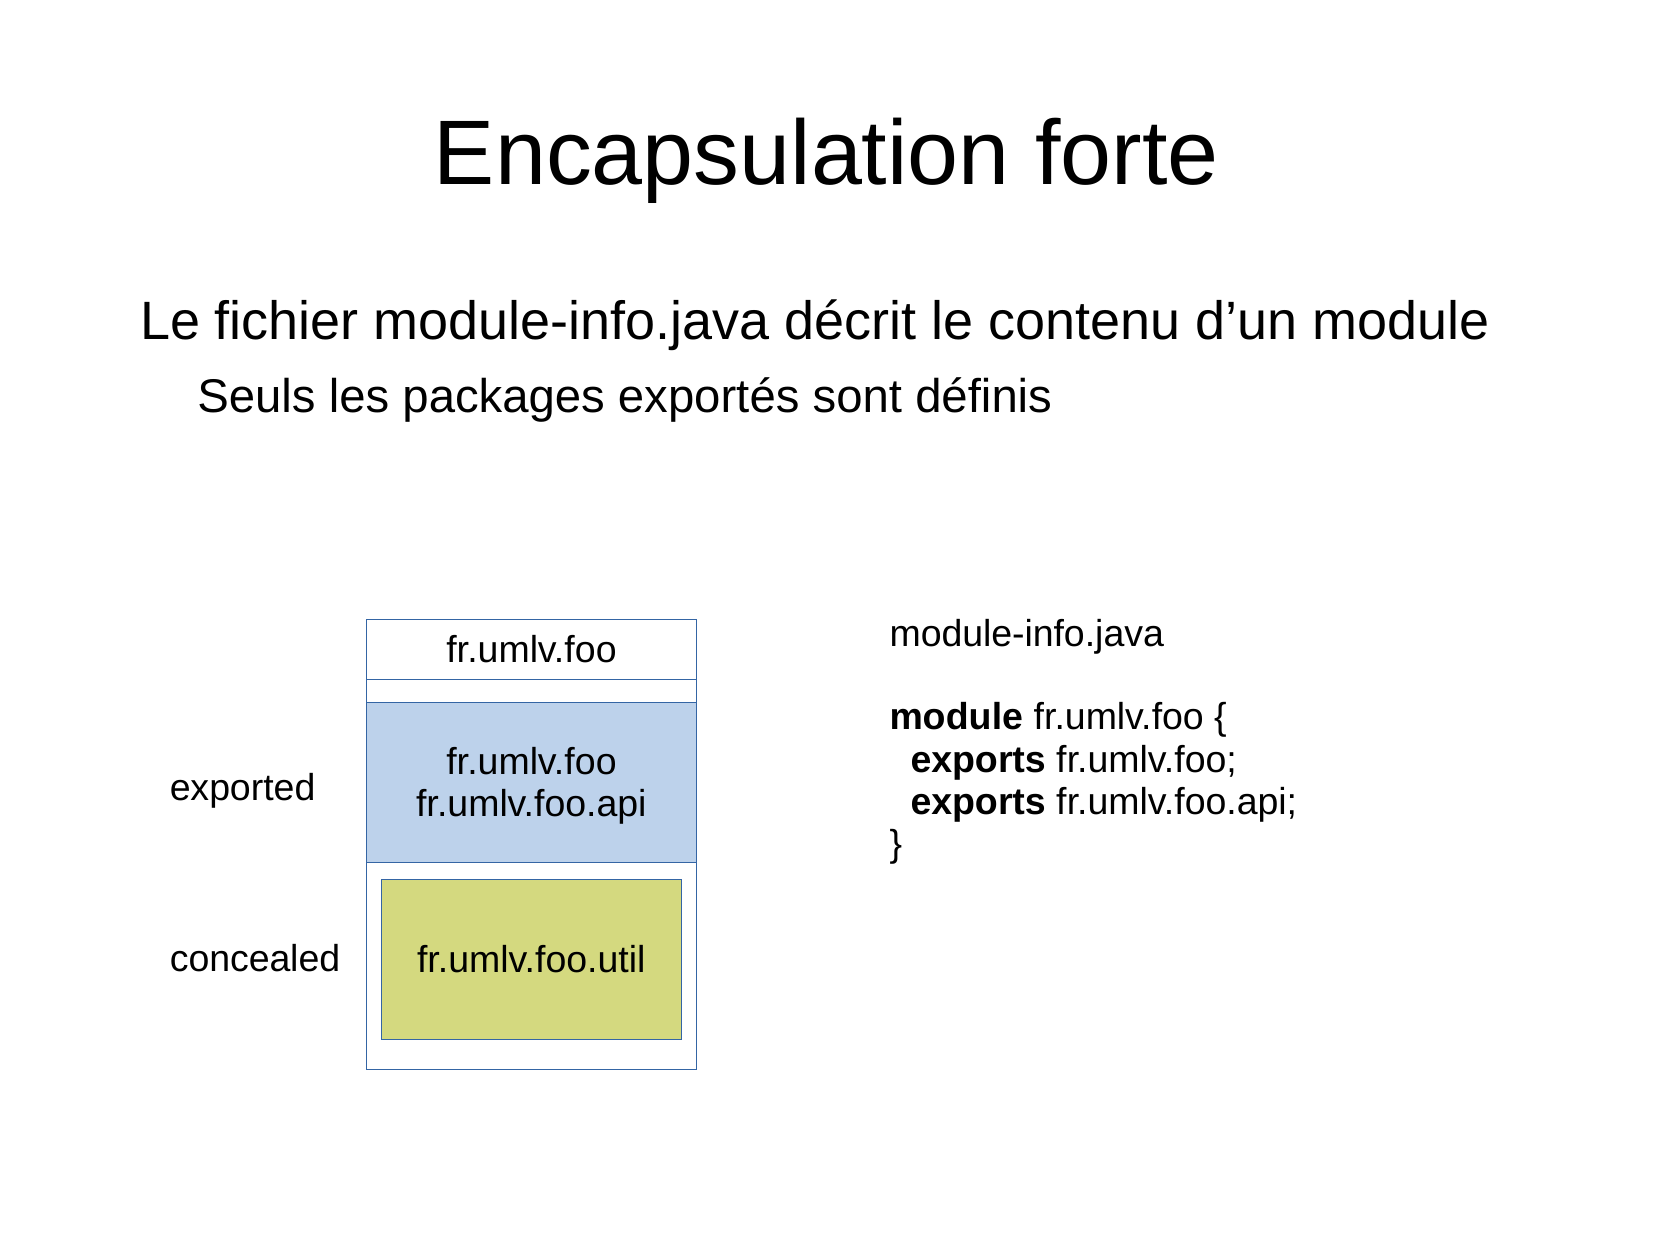

# Encapsulation forte
Le fichier module-info.java décrit le contenu d’un module
Seuls les packages exportés sont définis
module-info.java
module fr.umlv.foo {
 exports fr.umlv.foo;
 exports fr.umlv.foo.api;
}
fr.umlv.foo
fr.umlv.foo
fr.umlv.foo.api
exported
fr.umlv.foo.util
concealed